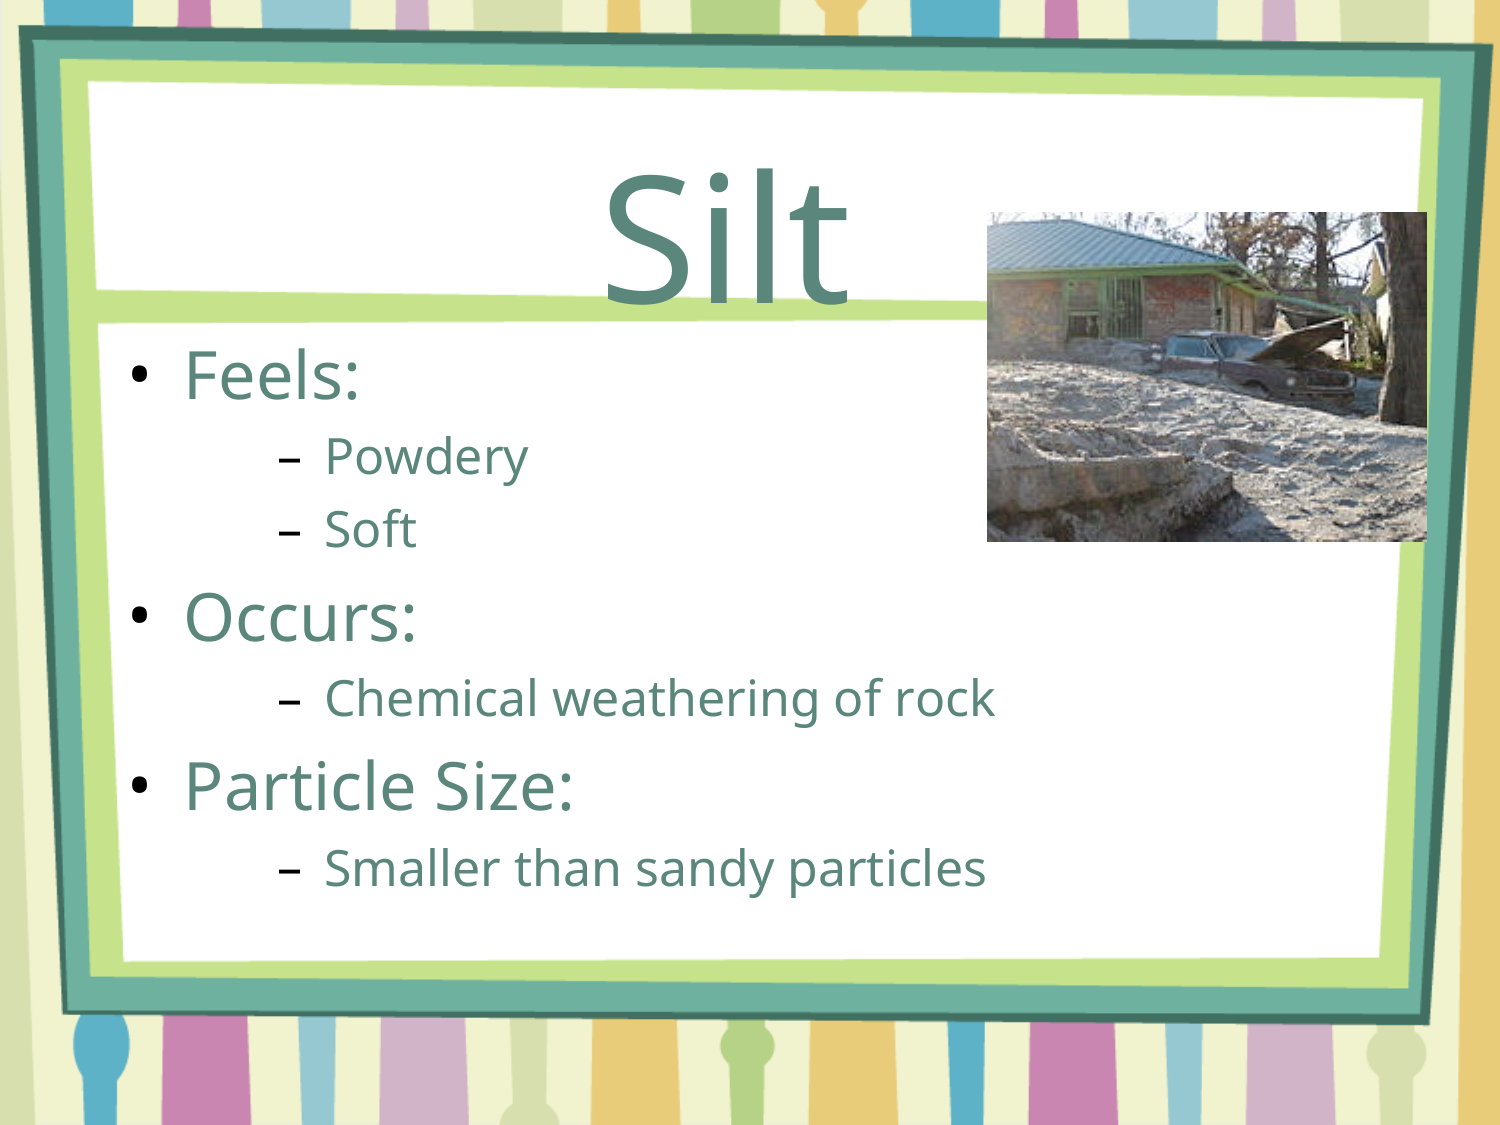

# Silt
Feels:
Powdery
Soft
Occurs:
Chemical weathering of rock
Particle Size:
Smaller than sandy particles